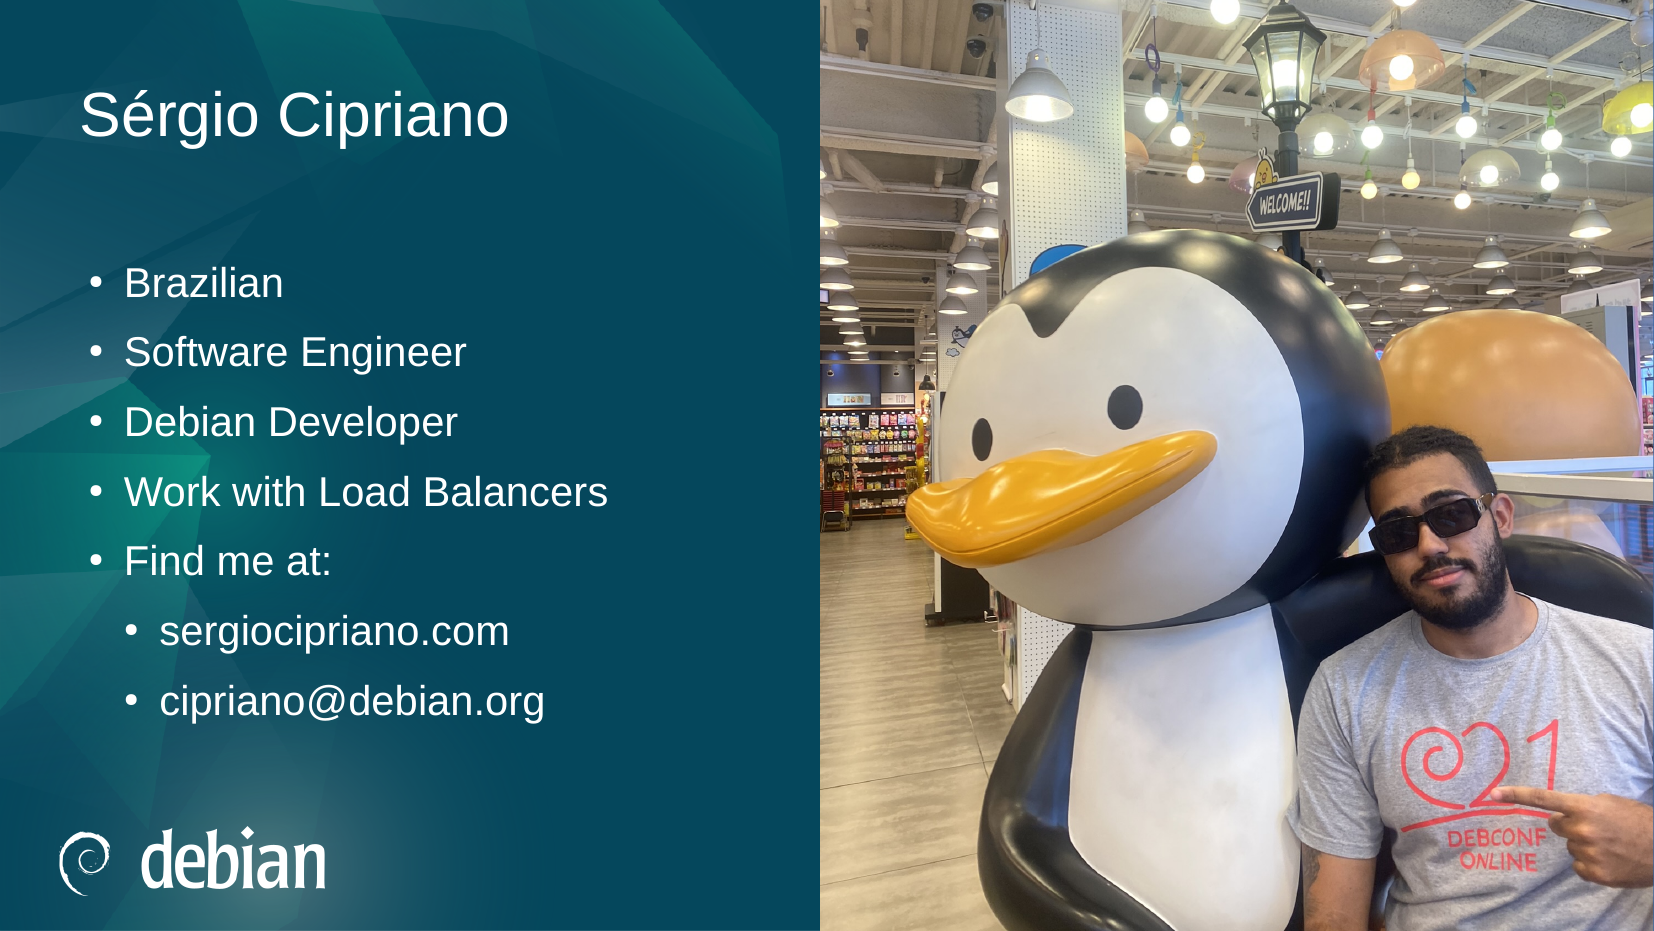

Sérgio Cipriano
# Brazilian
Software Engineer
Debian Developer
Work with Load Balancers
Find me at:
sergiocipriano.com
cipriano@debian.org